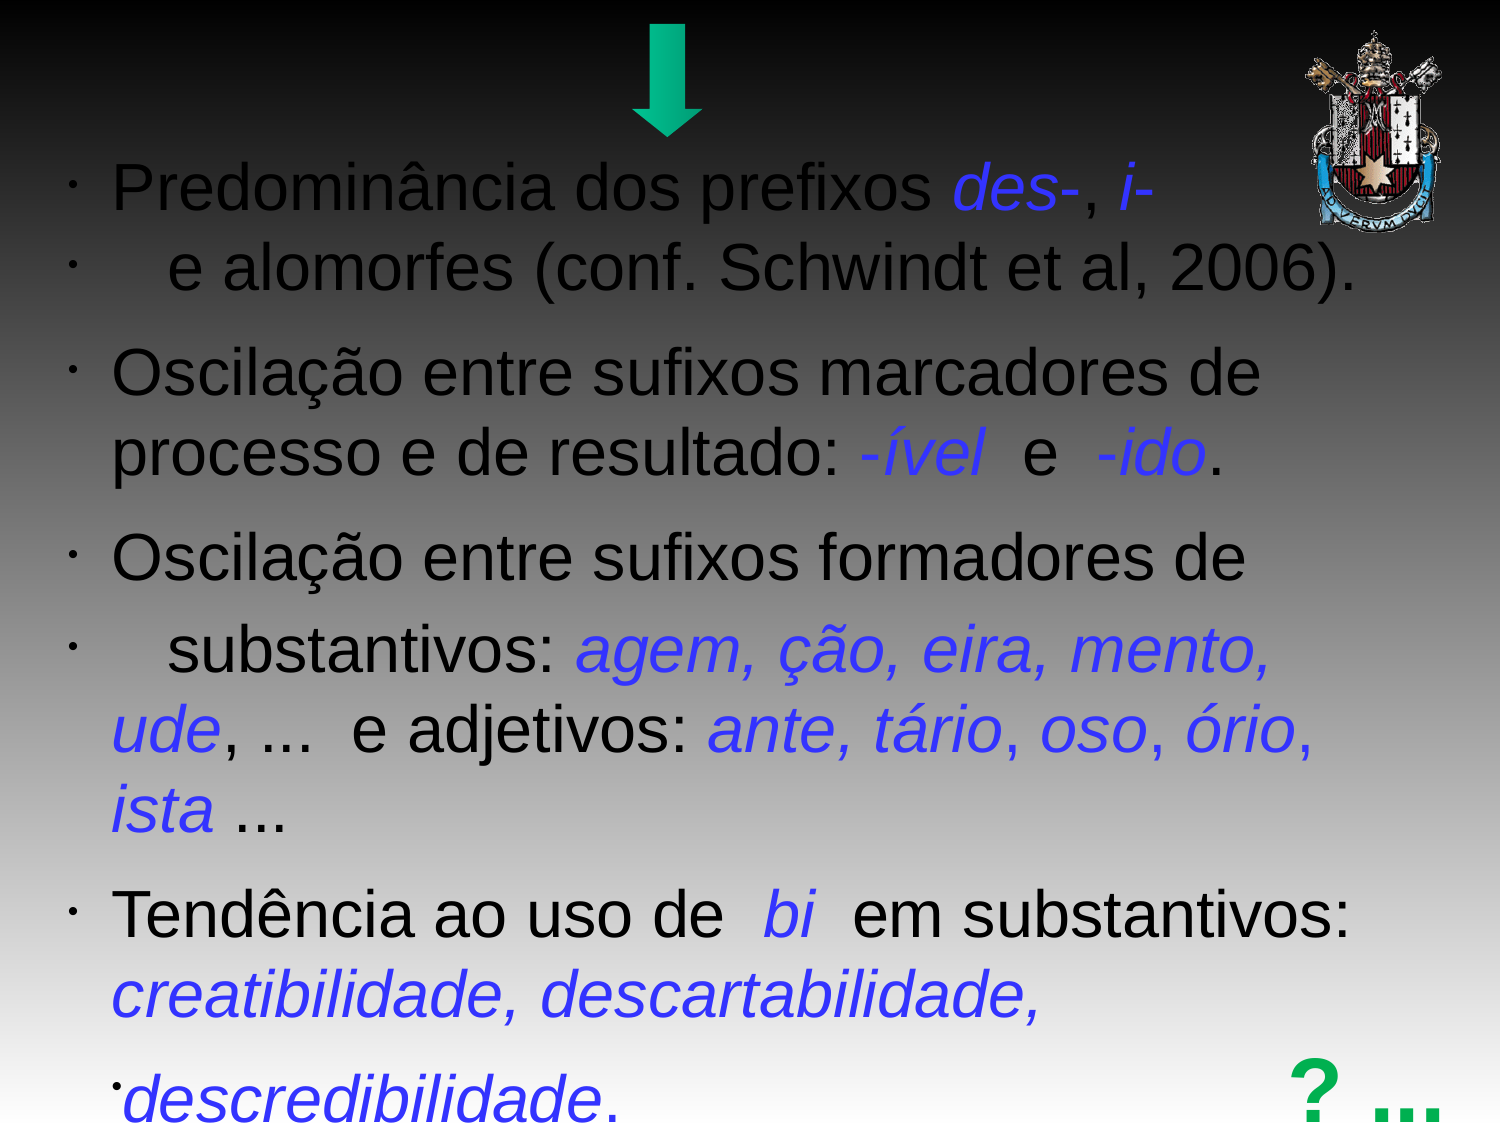

# Predominância dos prefixos des-, i-
 e alomorfes (conf. Schwindt et al, 2006).
Oscilação entre sufixos marcadores de processo e de resultado: -ível e -ido.
Oscilação entre sufixos formadores de
 substantivos: agem, ção, eira, mento, ude, ... e adjetivos: ante, tário, oso, ório, ista ...
Tendência ao uso de bi em substantivos: creatibilidade, descartabilidade,
descredibilidade. ? ...